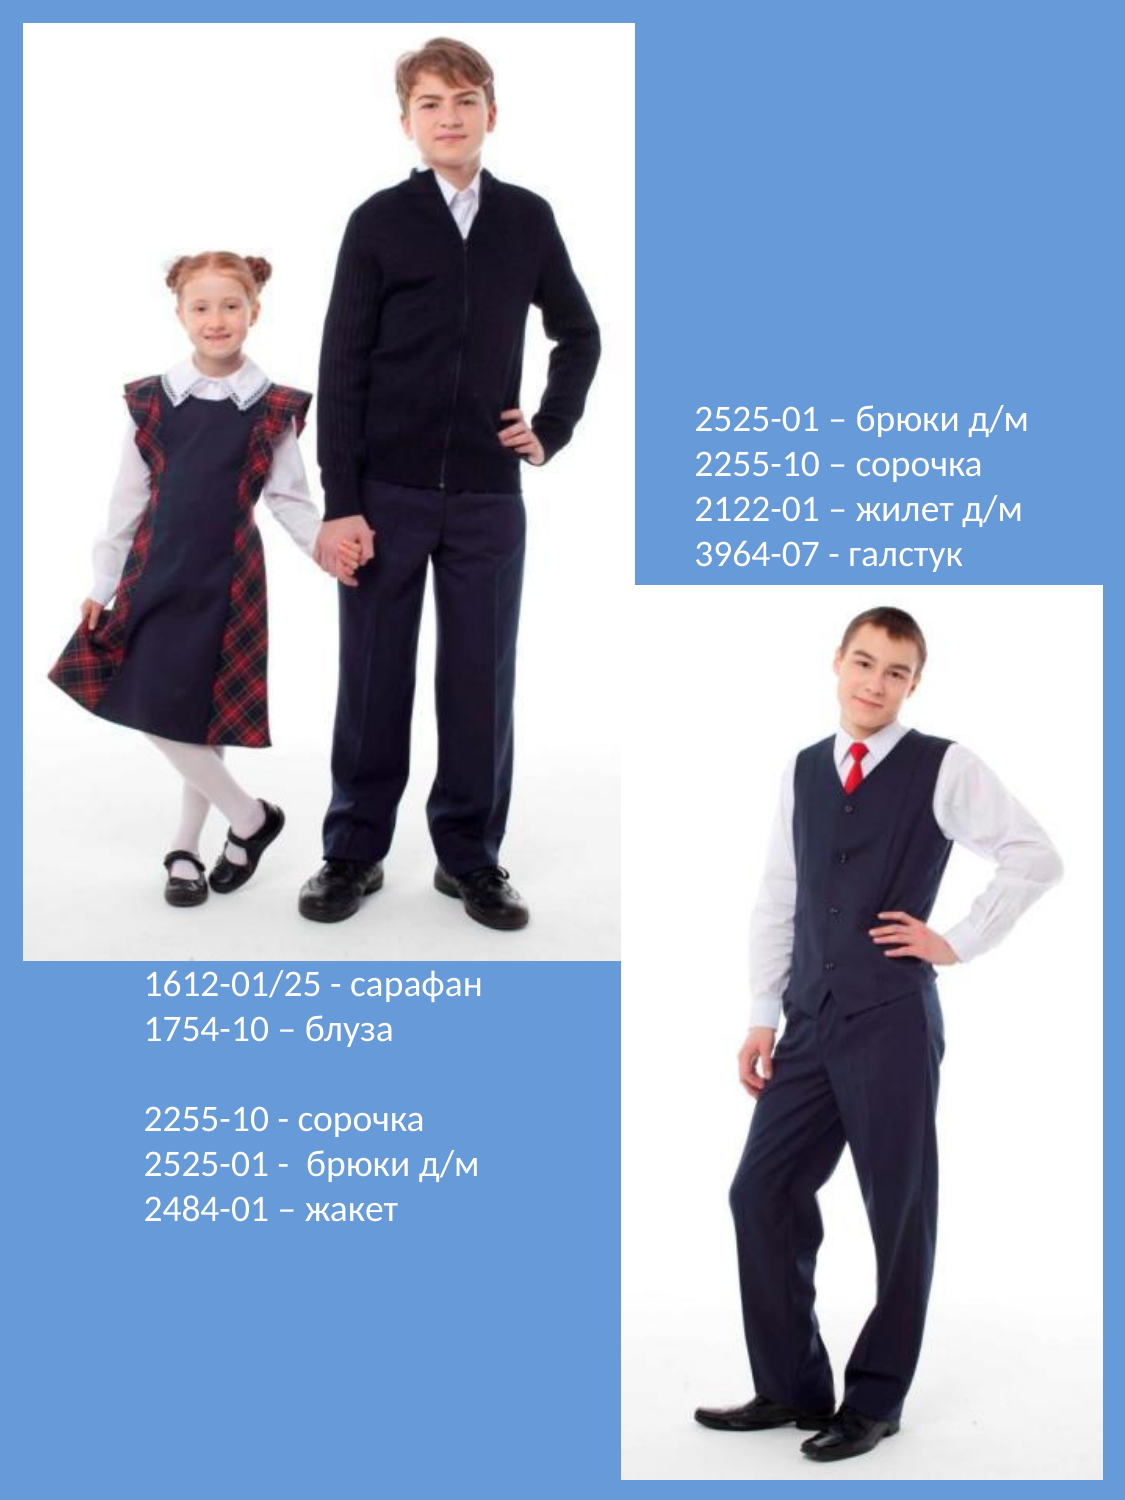

2525-01 – брюки д/м
2255-10 – сорочка
2122-01 – жилет д/м
3964-07 - галстук
1612-01/25 - сарафан
1754-10 – блуза
2255-10 - сорочка
2525-01 - брюки д/м
2484-01 – жакет